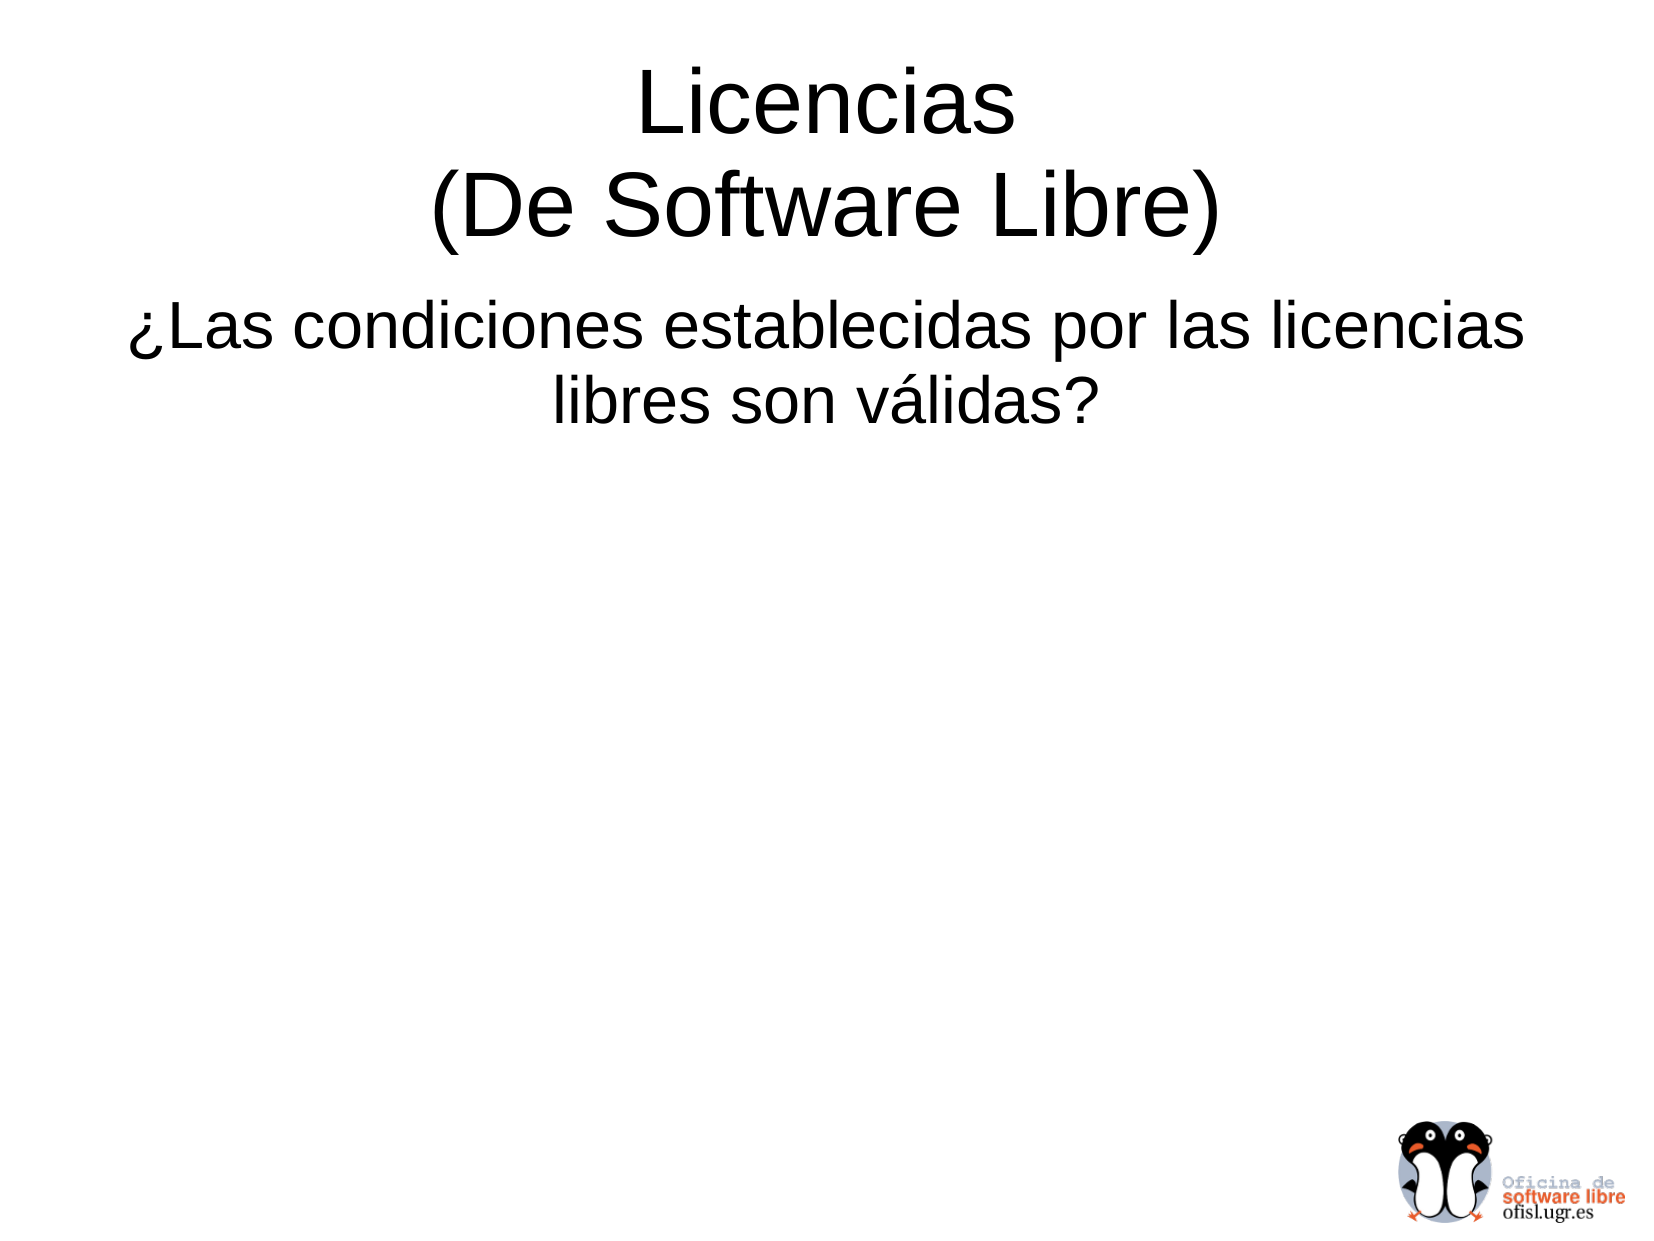

# Licencias (De Software Libre)
¿Las condiciones establecidas por las licencias libres son válidas?